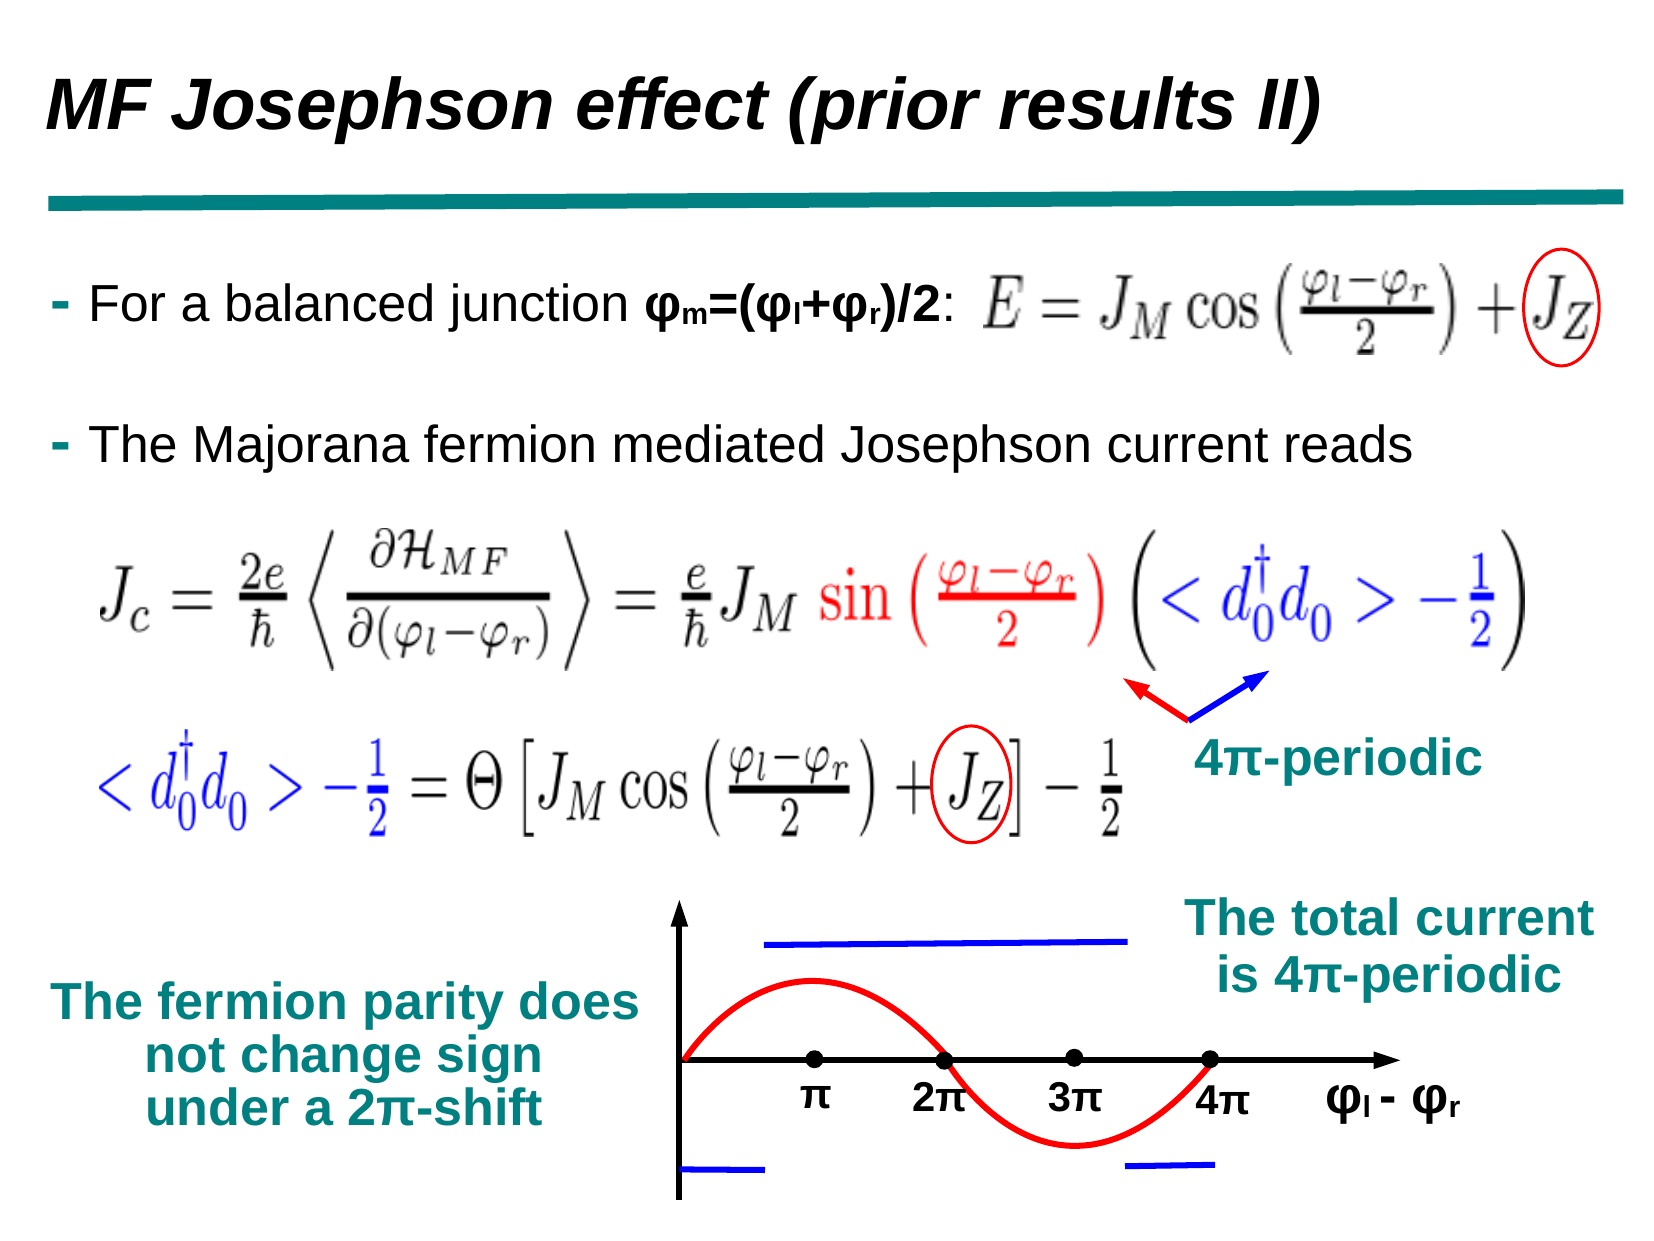

MF Josephson effect (prior results II)
- For a balanced junction φm=(φl+φr)/2:
- The Majorana fermion mediated Josephson current reads
4π-periodic
The total current
is 4π-periodic
 The fermion parity does
not change sign
φl - φr
π
2π
3π
4π
under a 2π-shift